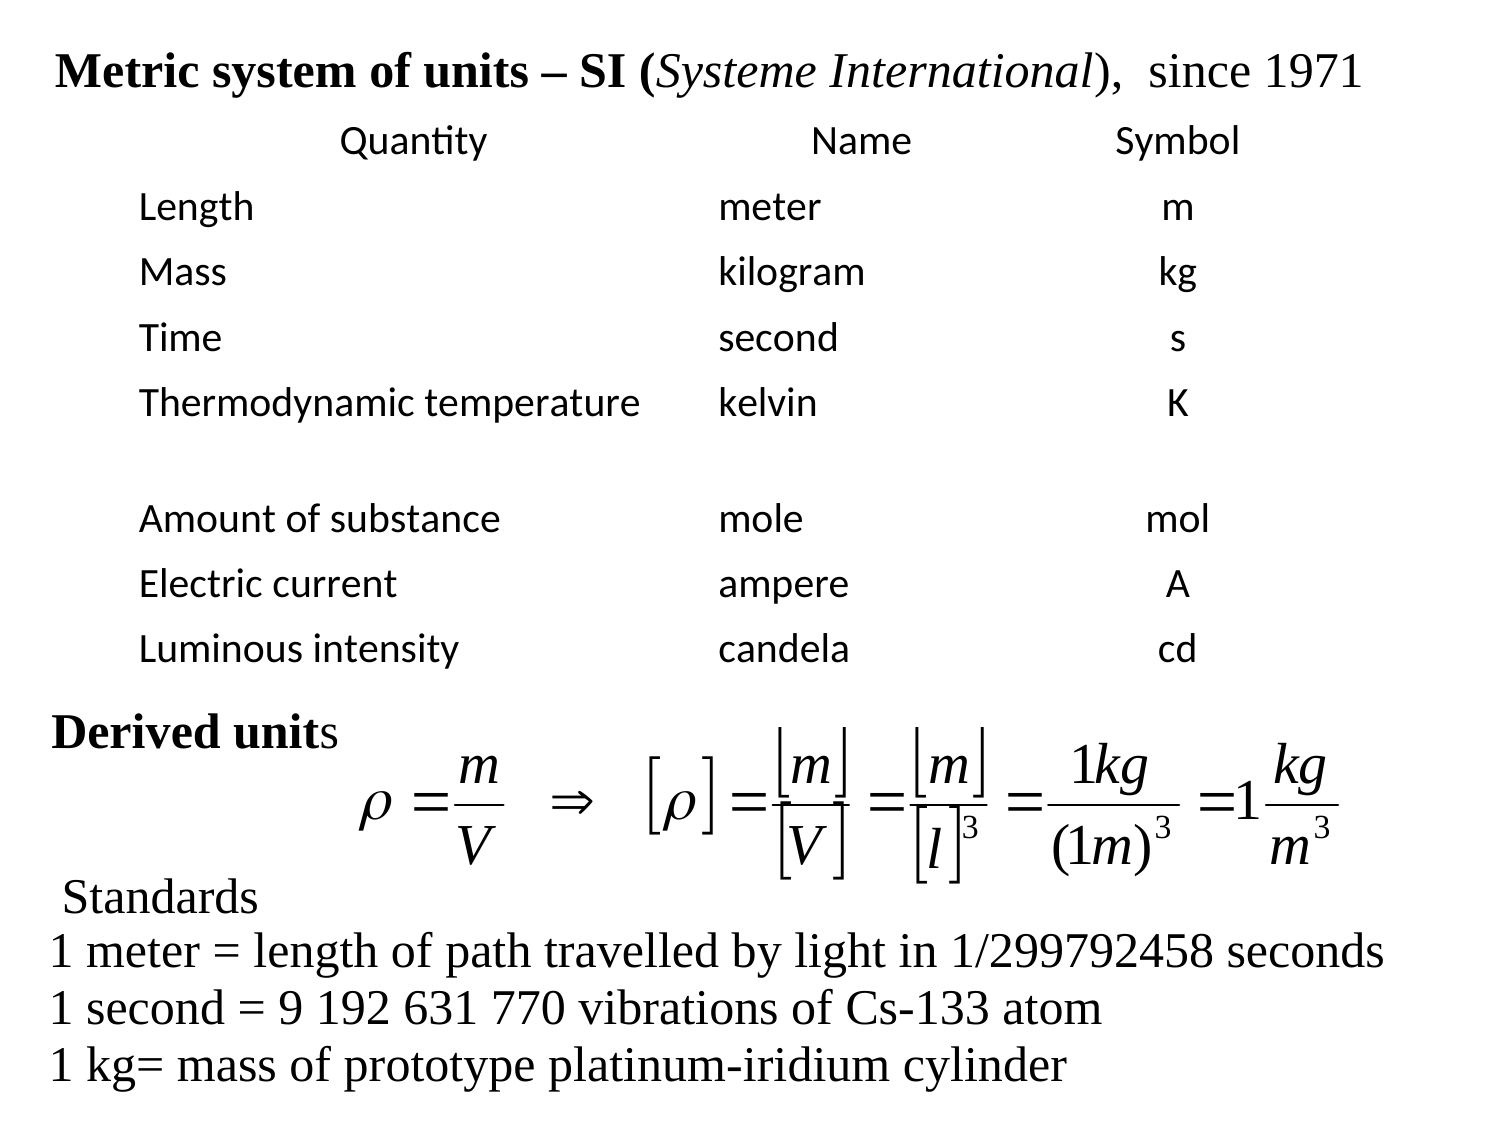

Metric system of units – SI (Systeme International), since 1971
| Quantity | Name | Symbol |
| --- | --- | --- |
| Length | meter | m |
| Mass | kilogram | kg |
| Time | second | s |
| Thermodynamic temperature | kelvin | K |
| Amount of substance | mole | mol |
| Electric current | ampere | A |
| Luminous intensity | candela | cd |
Derived units
Standards
1 meter = length of path travelled by light in 1/299792458 seconds
1 second = 9 192 631 770 vibrations of Cs-133 atom
1 kg= mass of prototype platinum-iridium cylinder